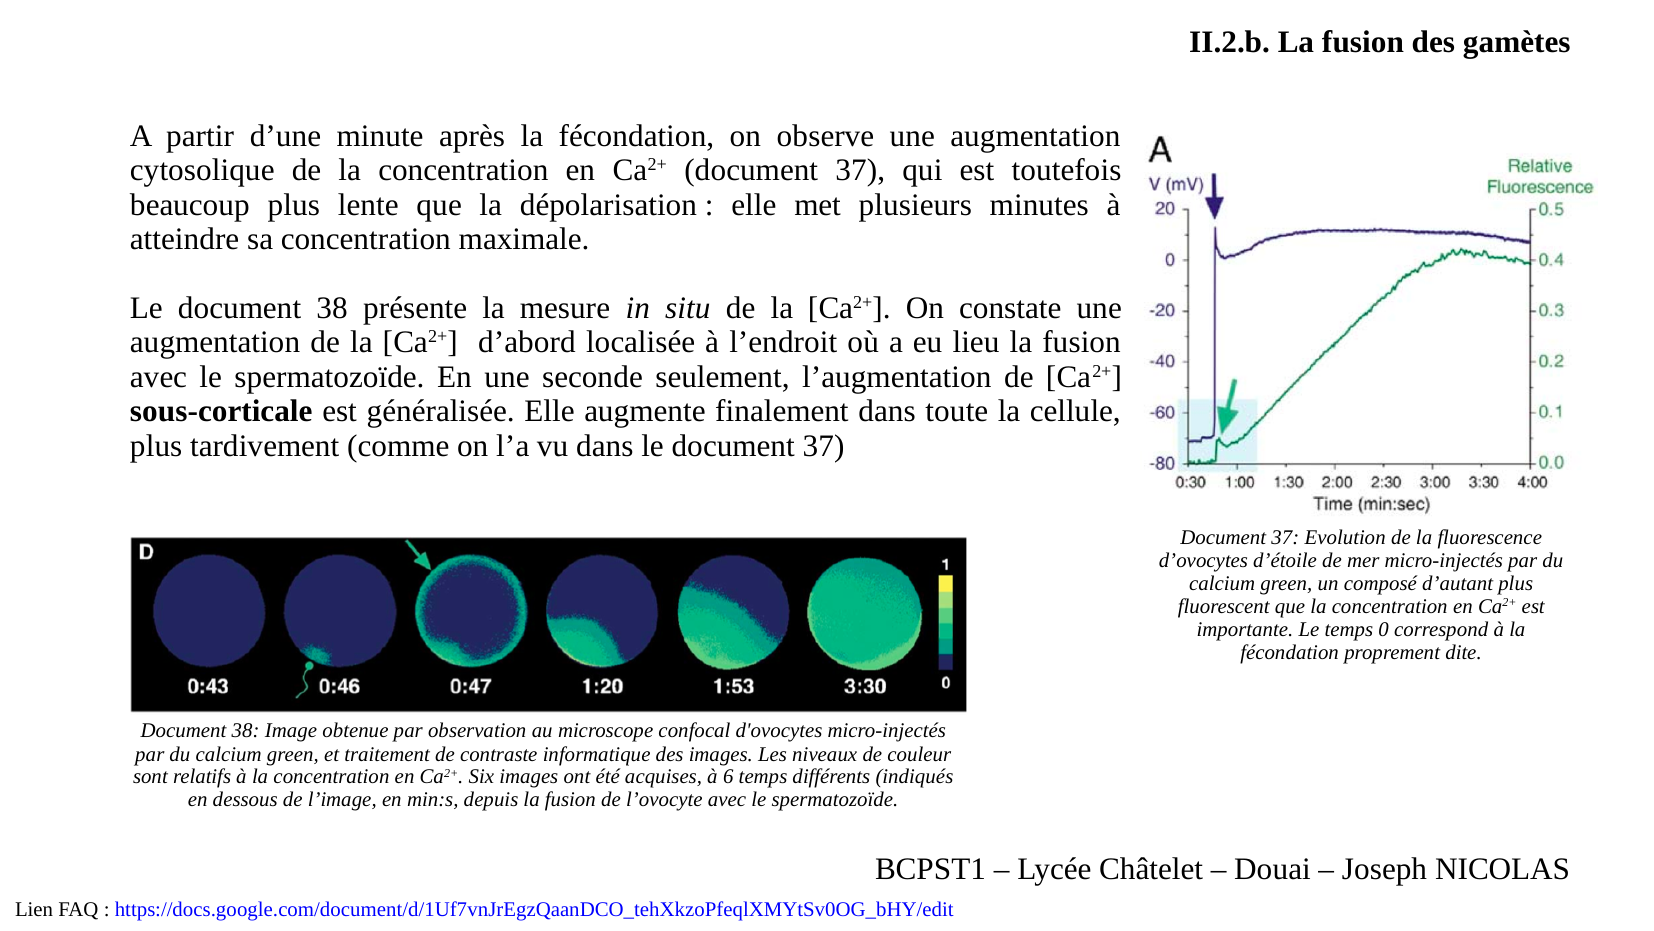

II.2.b. La fusion des gamètes
A partir d’une minute après la fécondation, on observe une augmentation cytosolique de la concentration en Ca2+ (document 37), qui est toutefois beaucoup plus lente que la dépolarisation : elle met plusieurs minutes à atteindre sa concentration maximale.
Le document 38 présente la mesure in situ de la [Ca2+]. On constate une augmentation de la [Ca2+] d’abord localisée à l’endroit où a eu lieu la fusion avec le spermatozoïde. En une seconde seulement, l’augmentation de [Ca2+] sous-corticale est généralisée. Elle augmente finalement dans toute la cellule, plus tardivement (comme on l’a vu dans le document 37)
Document 37: Evolution de la fluorescence d’ovocytes d’étoile de mer micro-injectés par du calcium green, un composé d’autant plus fluorescent que la concentration en Ca2+ est importante. Le temps 0 correspond à la fécondation proprement dite.
Document 38: Image obtenue par observation au microscope confocal d'ovocytes micro-injectés par du calcium green, et traitement de contraste informatique des images. Les niveaux de couleur sont relatifs à la concentration en Ca2+. Six images ont été acquises, à 6 temps différents (indiqués en dessous de l’image, en min:s, depuis la fusion de l’ovocyte avec le spermatozoïde.
BCPST1 – Lycée Châtelet – Douai – Joseph NICOLAS
Lien FAQ : https://docs.google.com/document/d/1Uf7vnJrEgzQaanDCO_tehXkzoPfeqlXMYtSv0OG_bHY/edit